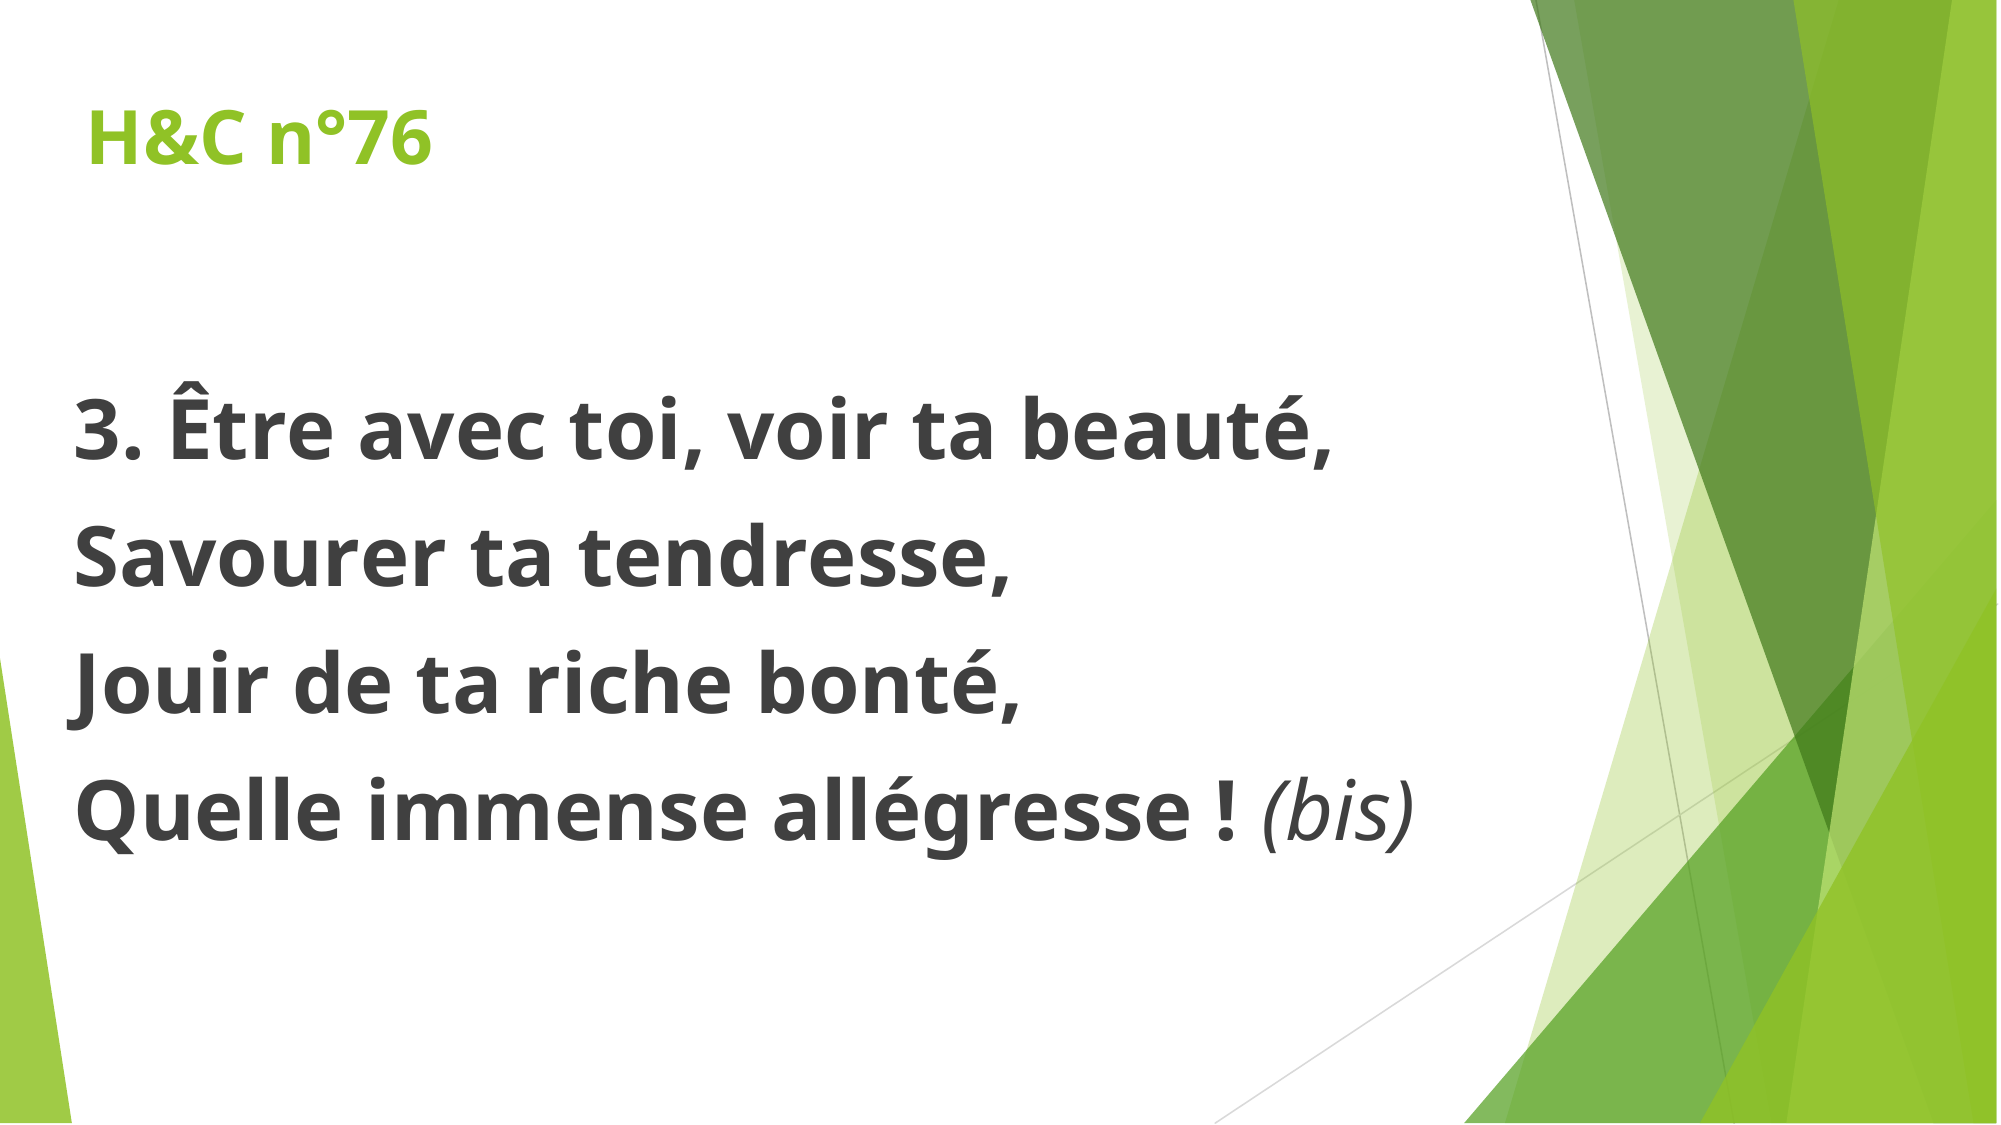

H&C n°76
3. Être avec toi, voir ta beauté,
Savourer ta tendresse,
Jouir de ta riche bonté,
Quelle immense allégresse ! (bis)